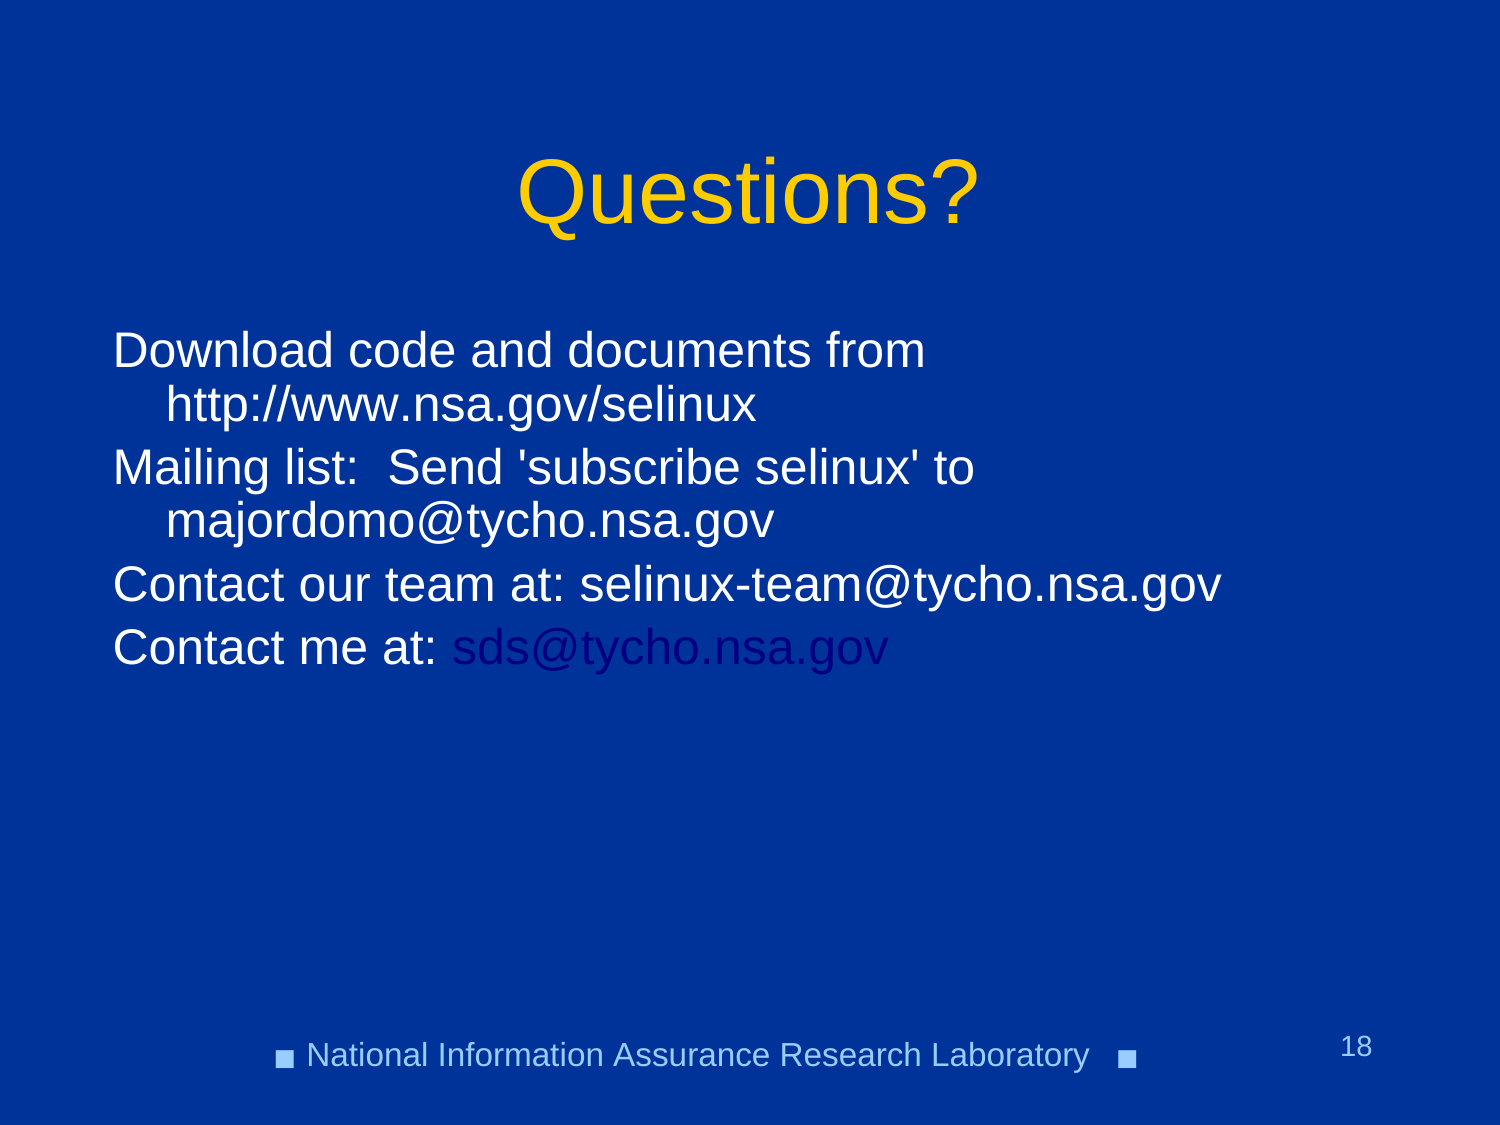

# Questions?
Download code and documents from http://www.nsa.gov/selinux
Mailing list: Send 'subscribe selinux' to majordomo@tycho.nsa.gov
Contact our team at: selinux-team@tycho.nsa.gov
Contact me at: sds@tycho.nsa.gov